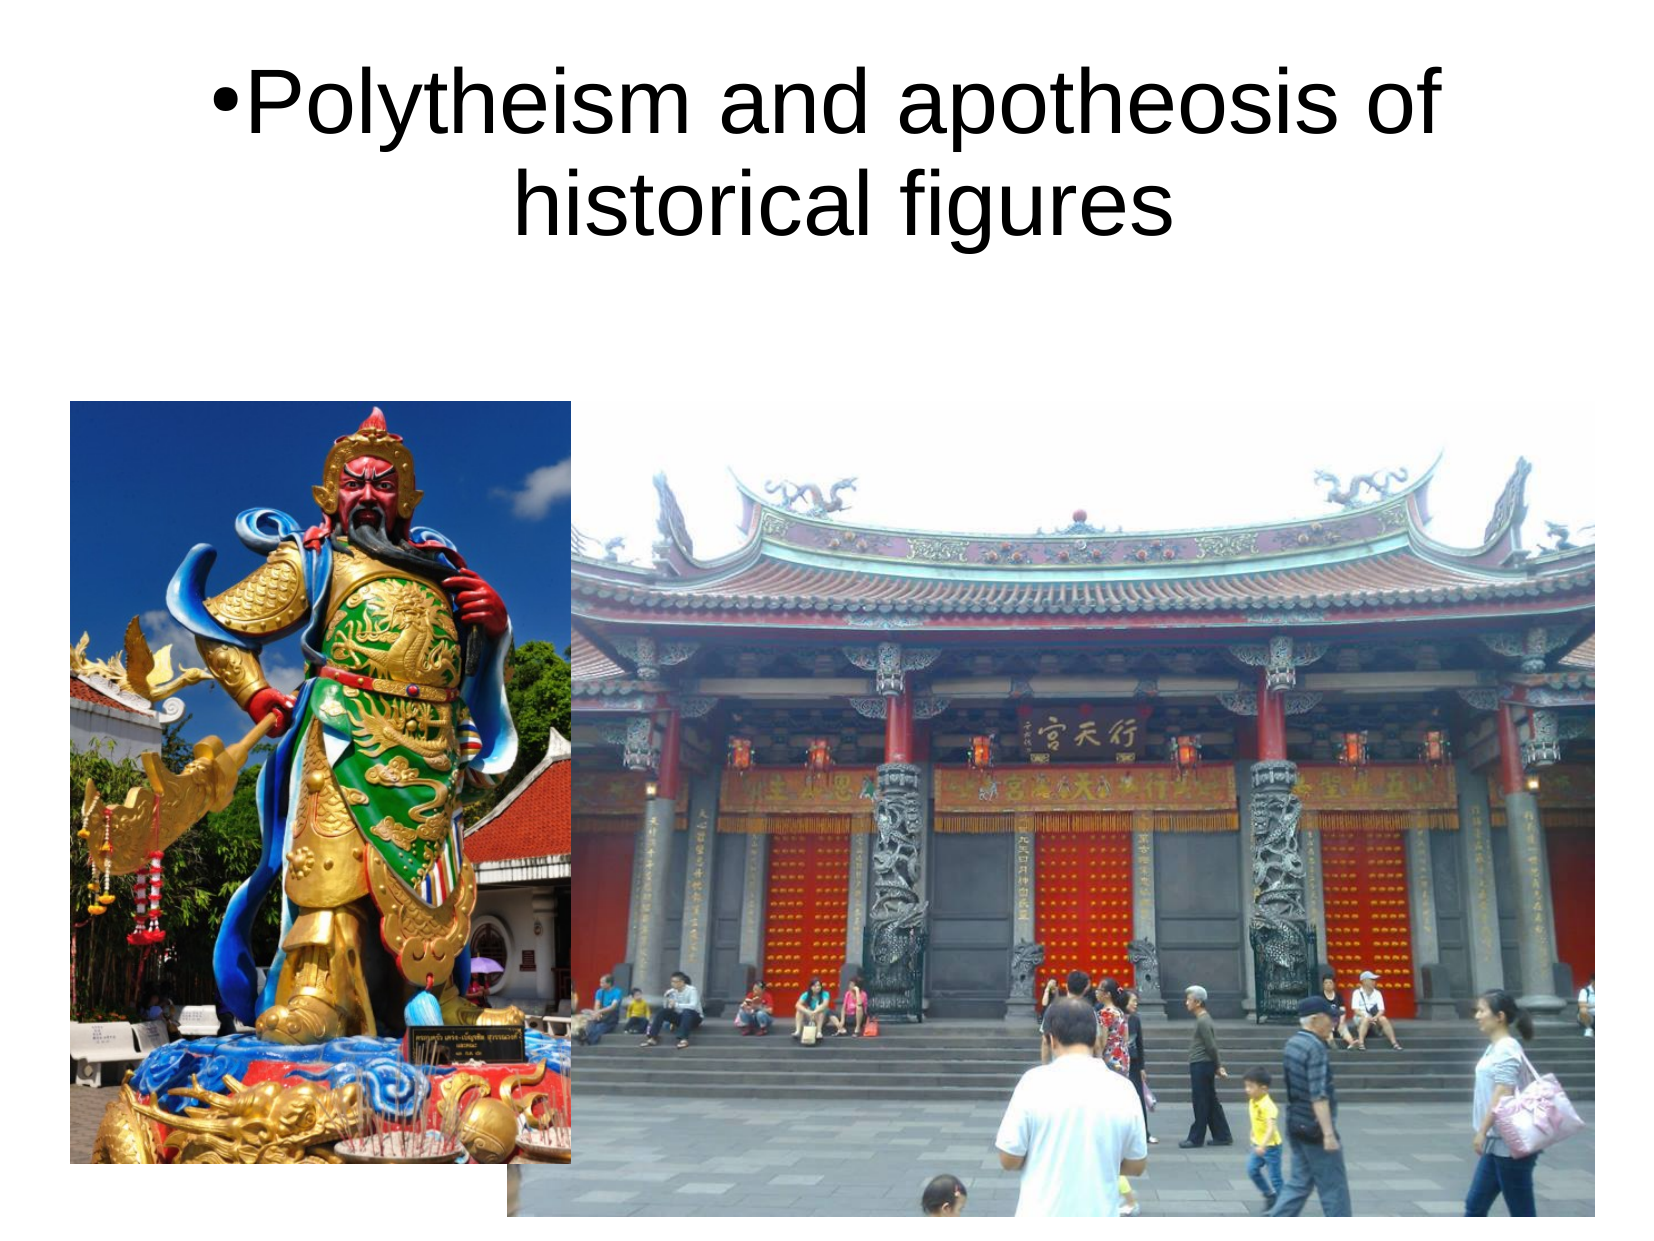

# Polytheism and apotheosis of historical figures